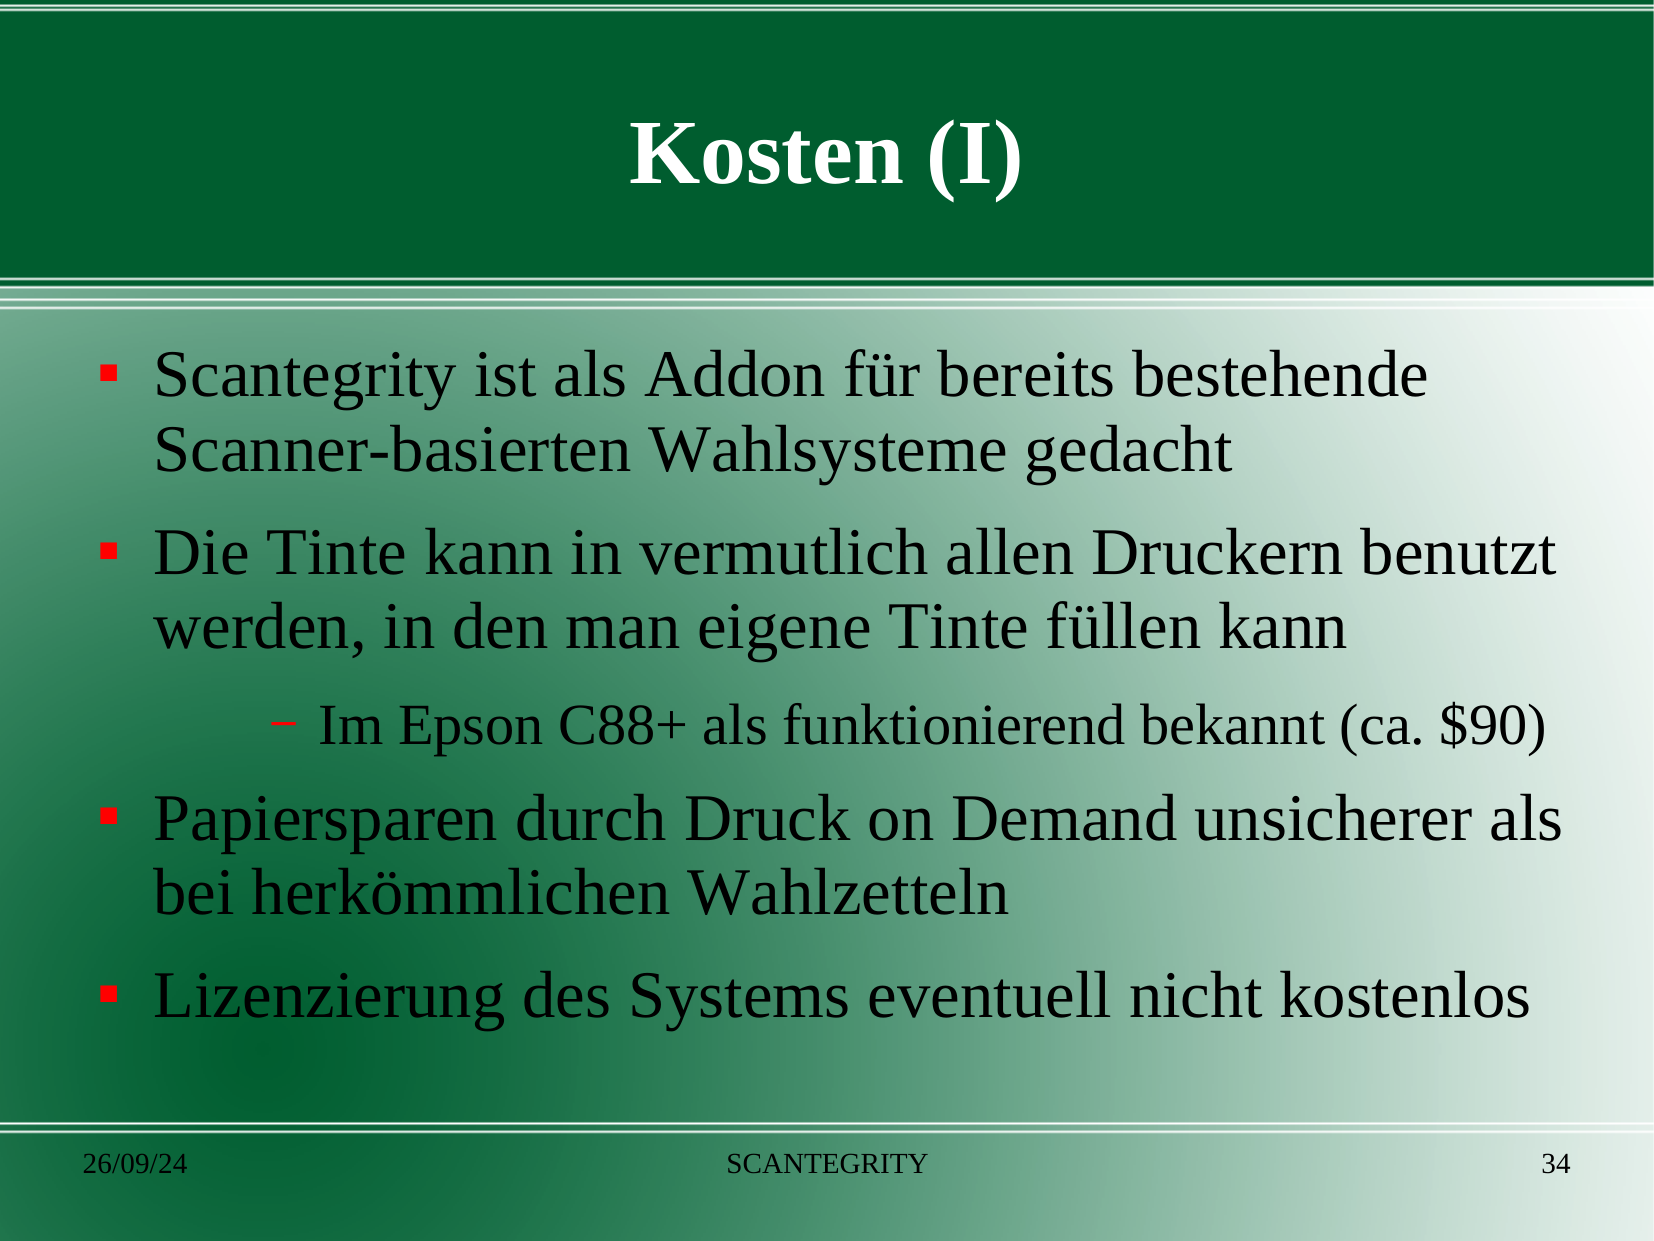

# Kosten (I)
Scantegrity ist als Addon für bereits bestehende Scanner-basierten Wahlsysteme gedacht
Die Tinte kann in vermutlich allen Druckern benutzt werden, in den man eigene Tinte füllen kann
Im Epson C88+ als funktionierend bekannt (ca. $90)
Papiersparen durch Druck on Demand unsicherer als bei herkömmlichen Wahlzetteln
Lizenzierung des Systems eventuell nicht kostenlos
SCANTEGRITY
34